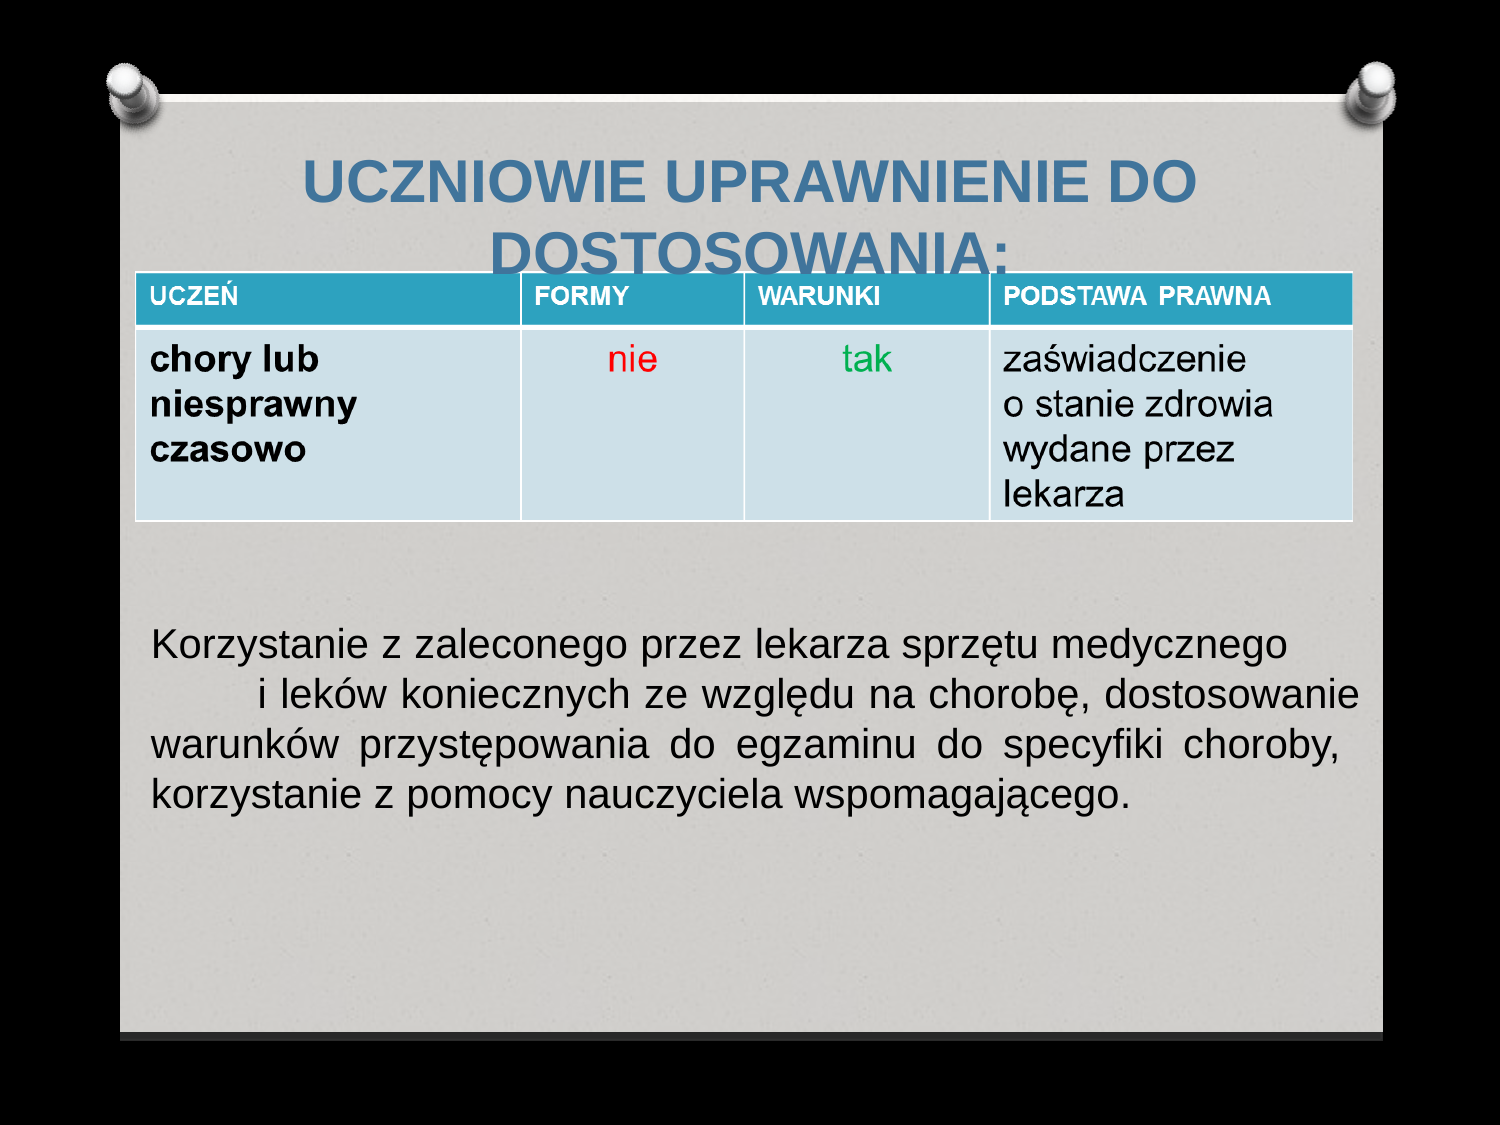

# UCZNIOWIE UPRAWNIENIE DO DOSTOSOWANIA:
Korzystanie z zaleconego przez lekarza sprzętu medycznego i leków koniecznych ze względu na chorobę, dostosowanie warunków przystępowania do egzaminu do specyfiki choroby, korzystanie z pomocy nauczyciela wspomagającego.